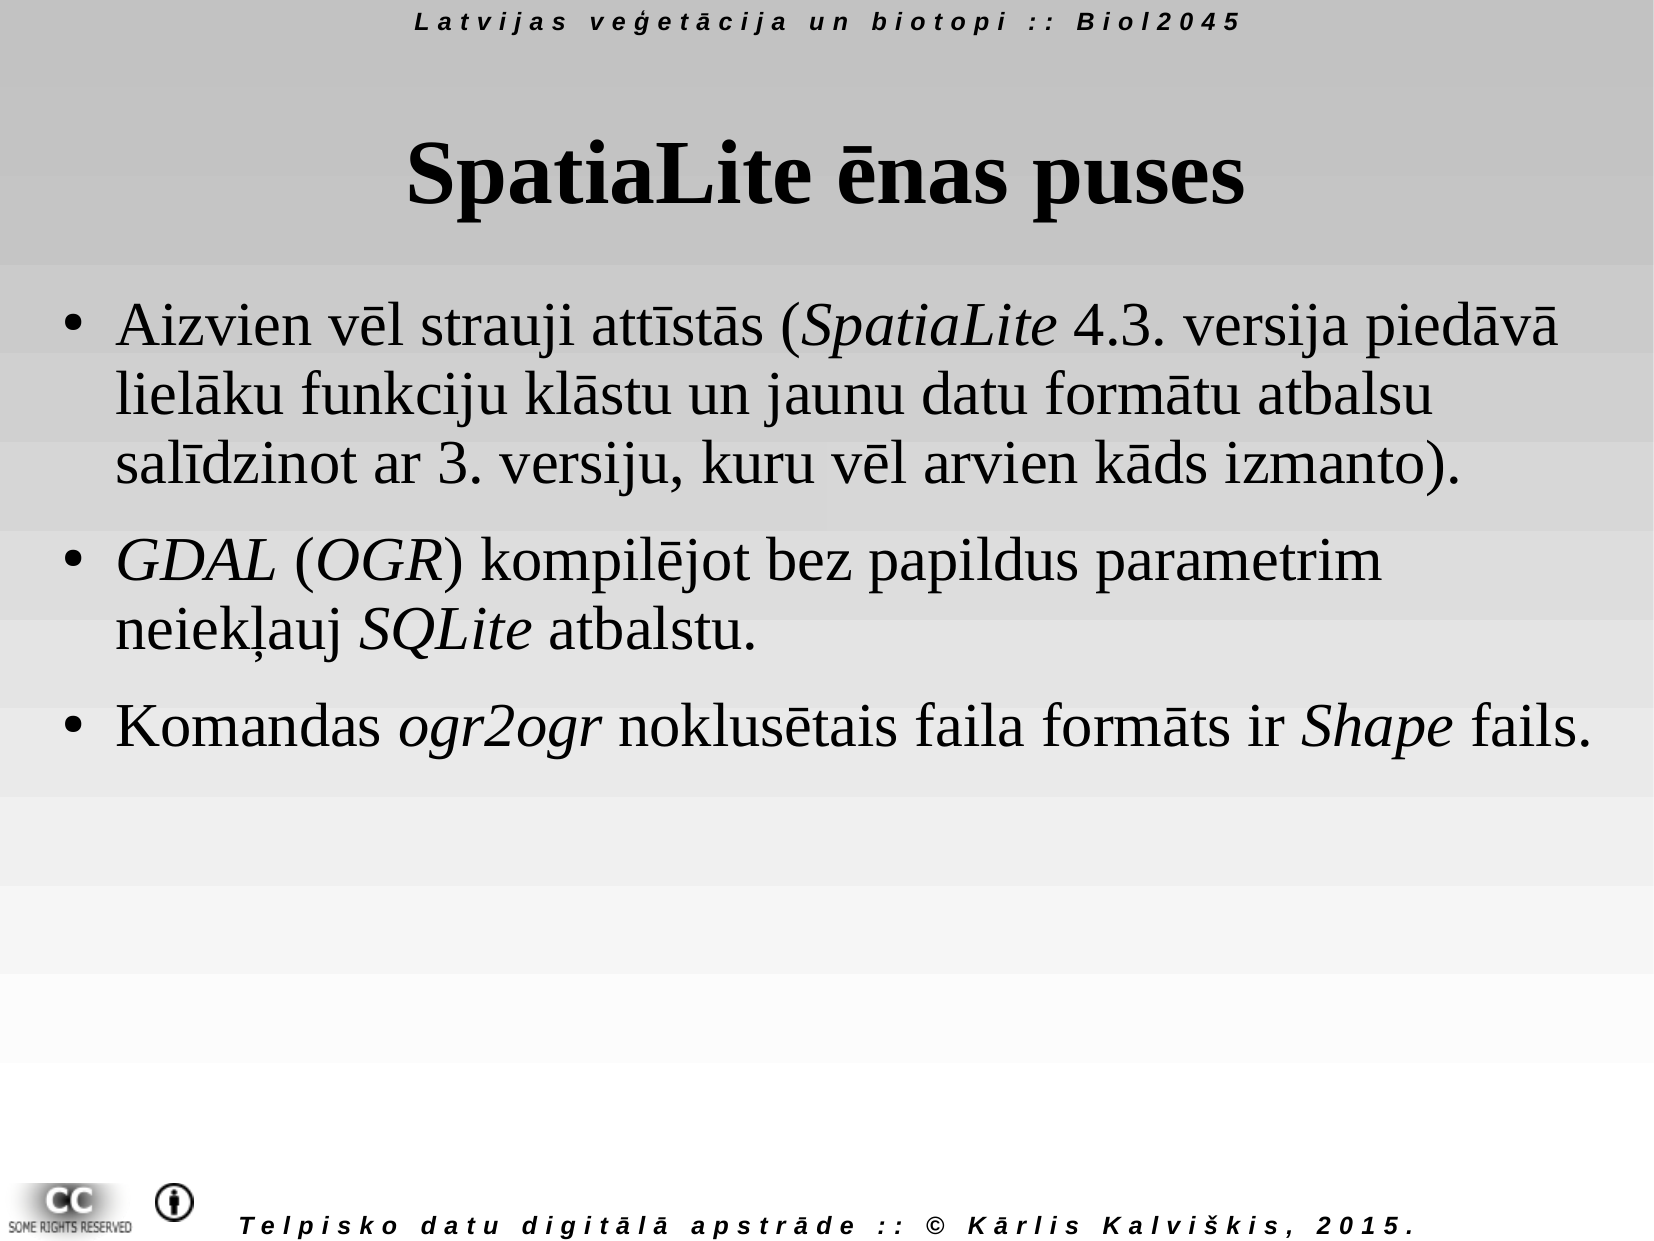

# SpatiaLite ēnas puses
Aizvien vēl strauji attīstās (SpatiaLite 4.3. versija piedāvā lielāku funkciju klāstu un jaunu datu formātu atbalsu salīdzinot ar 3. versiju, kuru vēl arvien kāds izmanto).
GDAL (OGR) kompilējot bez papildus parametrim neiekļauj SQLite atbalstu.
Komandas ogr2ogr noklusētais faila formāts ir Shape fails.